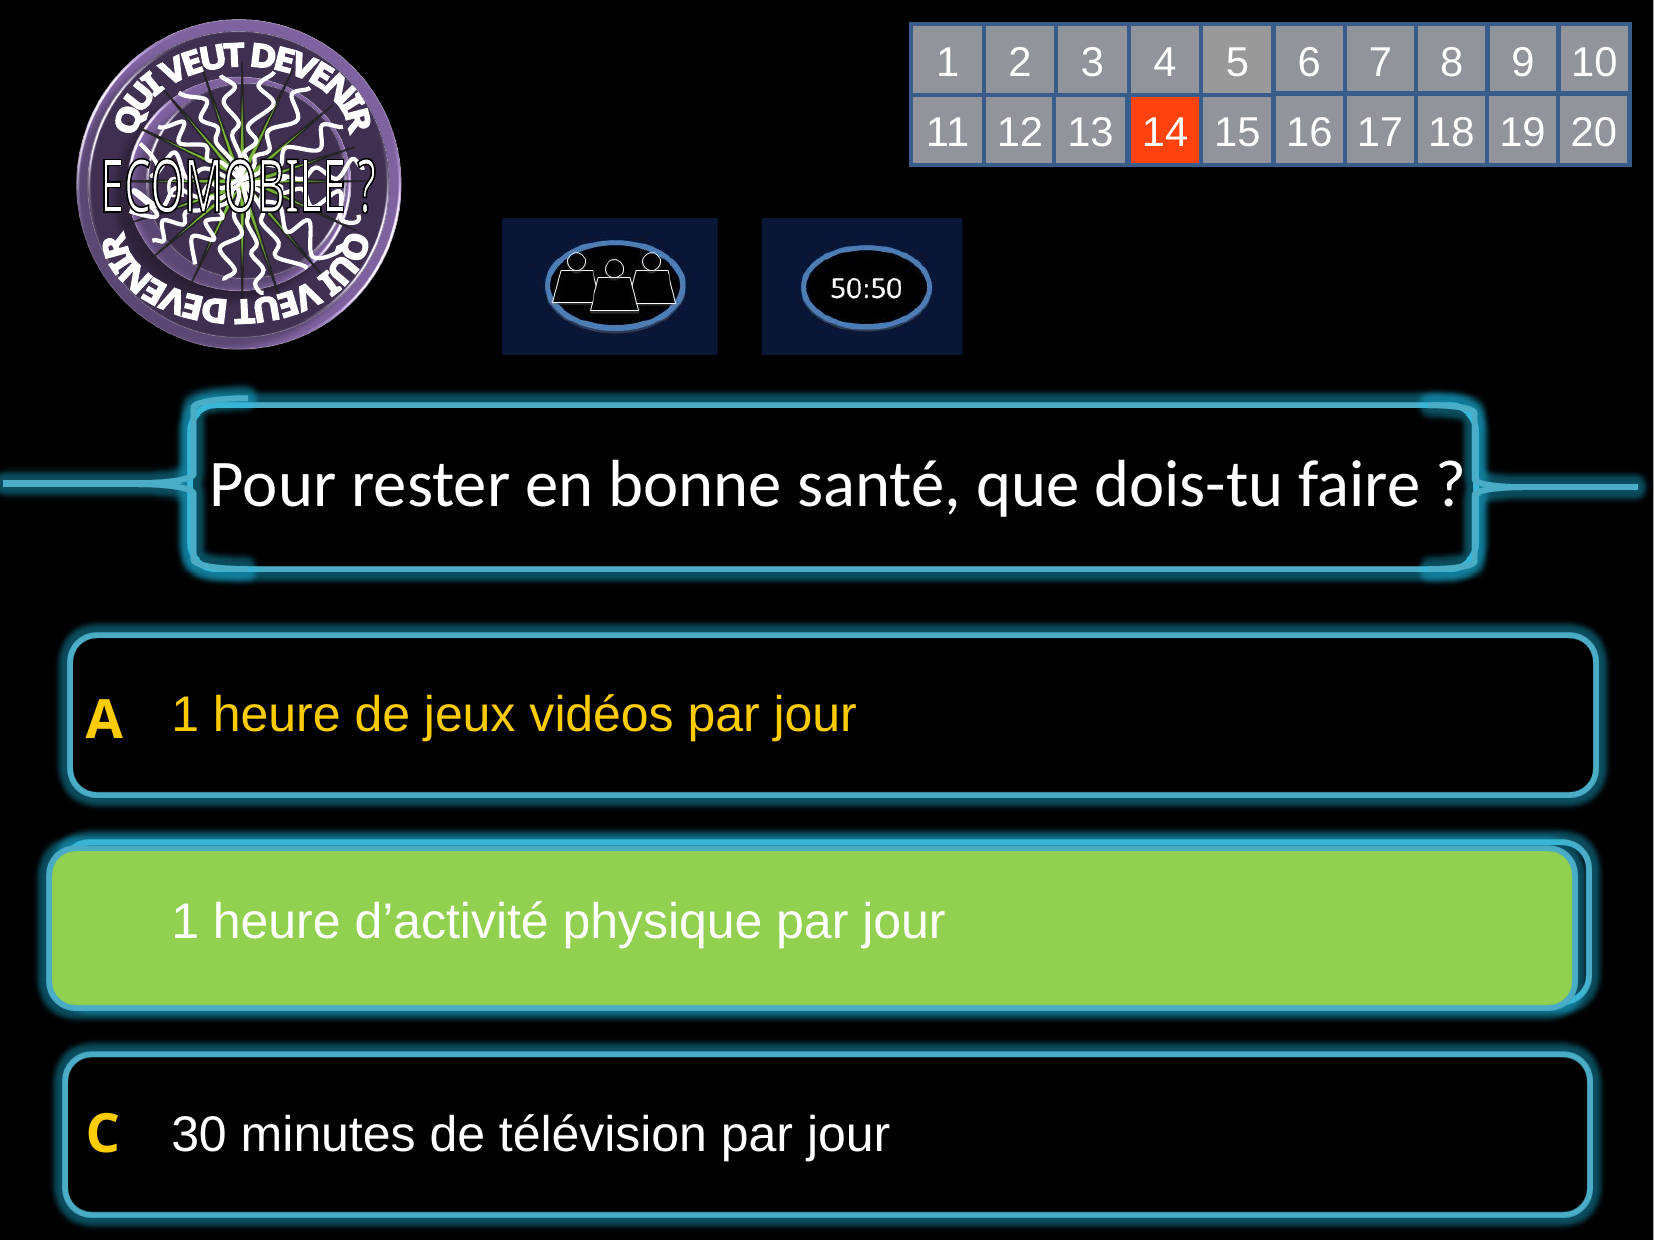

1
2
3
4
5
6
7
8
9
10
16
17
18
19
20
11
12
13
14
15
# Pour rester en bonne santé, que dois-tu faire ?
1 heure de jeux vidéos par jour
1 heure d’activité physique par jour
30 minutes de télévision par jour